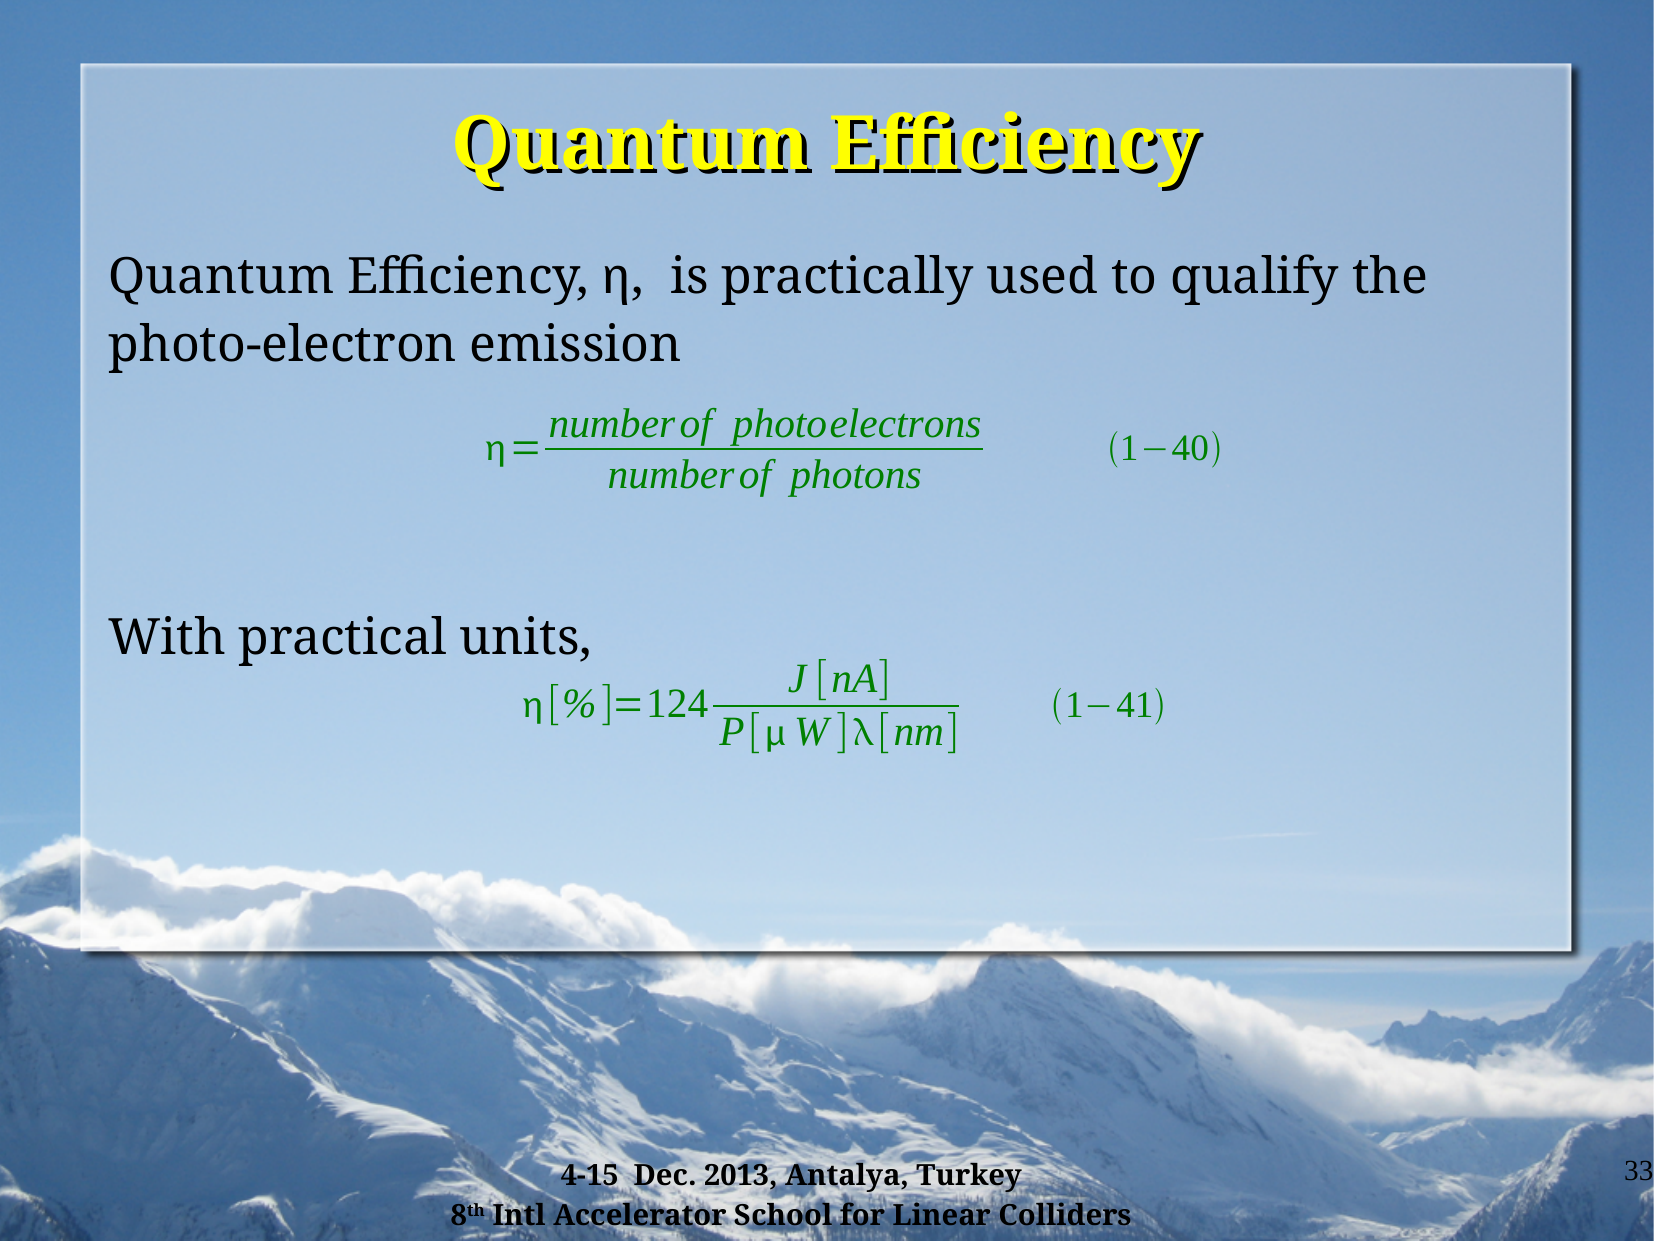

# Quantum Efficiency
Quantum Efficiency, η, is practically used to qualify the photo-electron emission
With practical units,
33